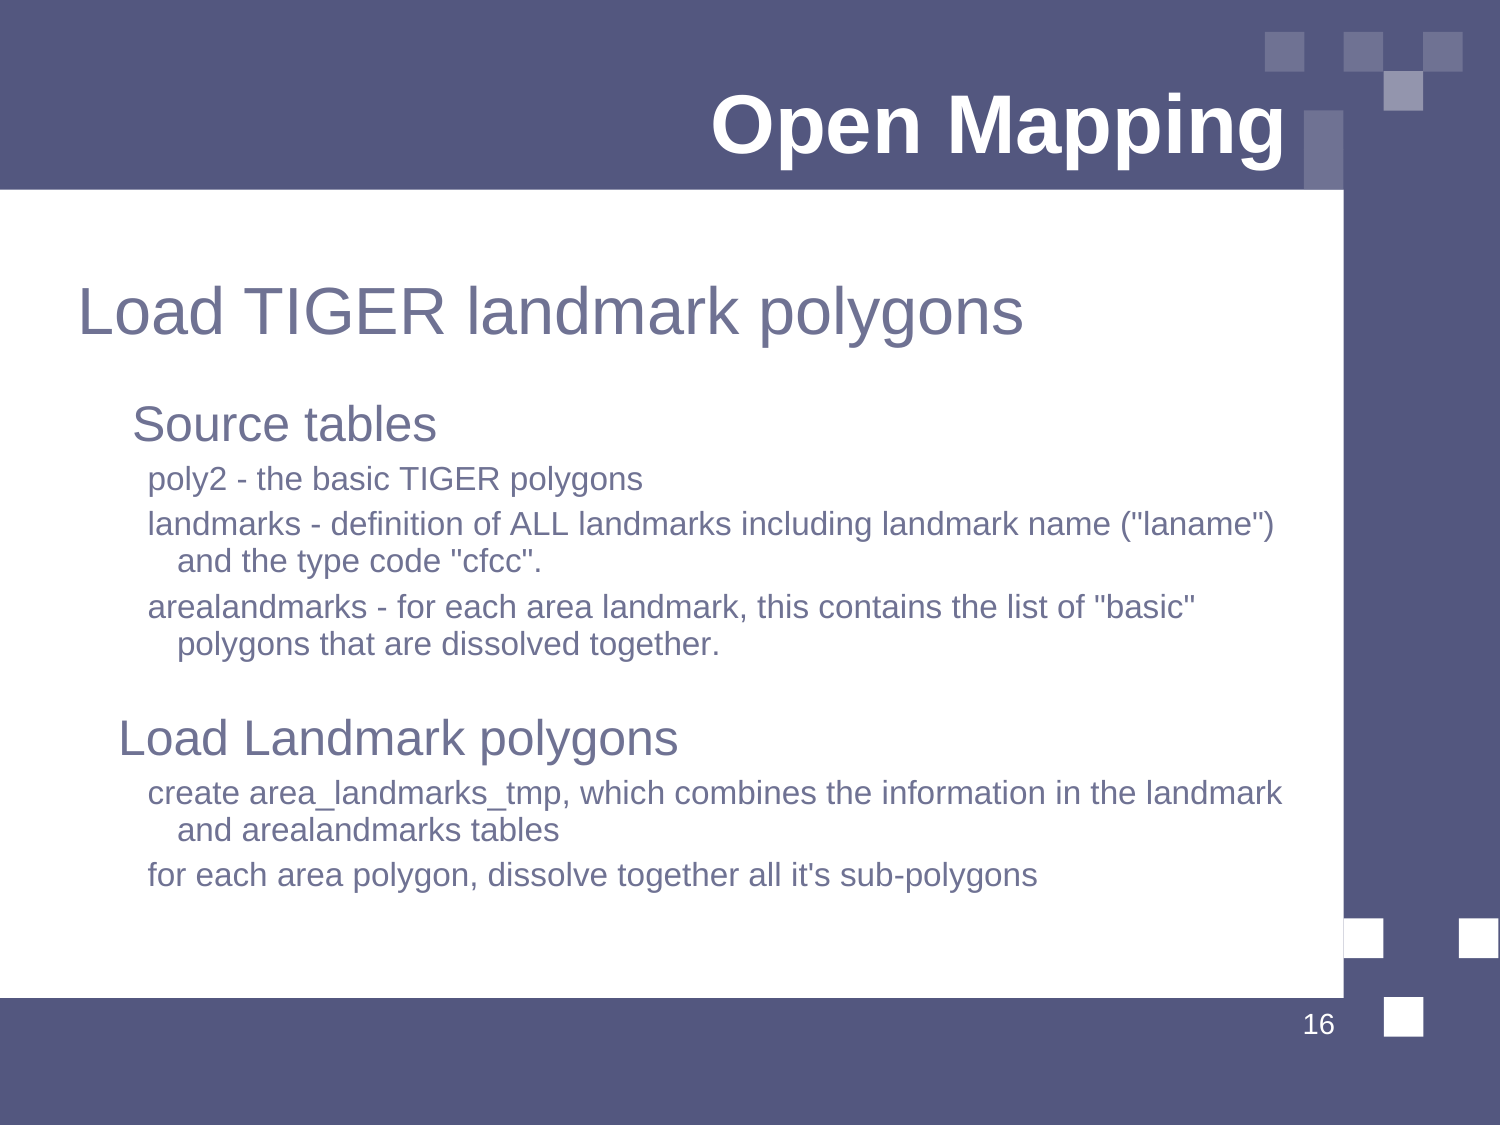

# Open Mapping
 Load TIGER landmark polygons
 Source tables
poly2 - the basic TIGER polygons
landmarks - definition of ALL landmarks including landmark name ("laname") and the type code "cfcc".
arealandmarks - for each area landmark, this contains the list of "basic" polygons that are dissolved together.
Load Landmark polygons
create area_landmarks_tmp, which combines the information in the landmark and arealandmarks tables
for each area polygon, dissolve together all it's sub-polygons
16